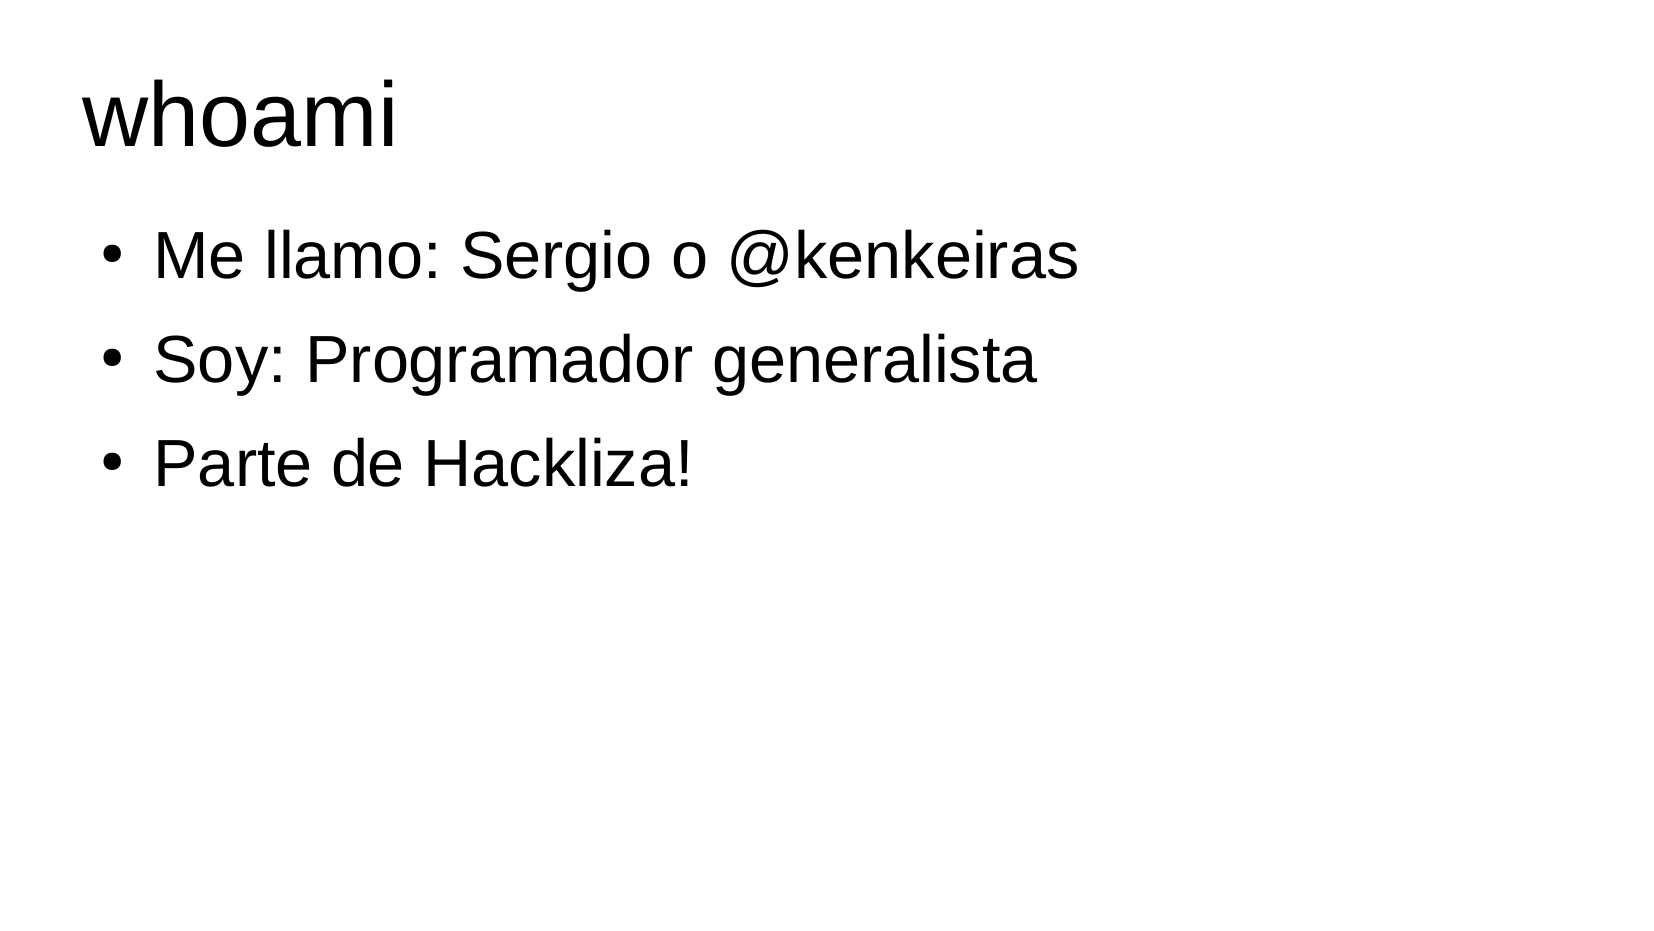

# whoami
Me llamo: Sergio o @kenkeiras
Soy: Programador generalista
Parte de Hackliza!